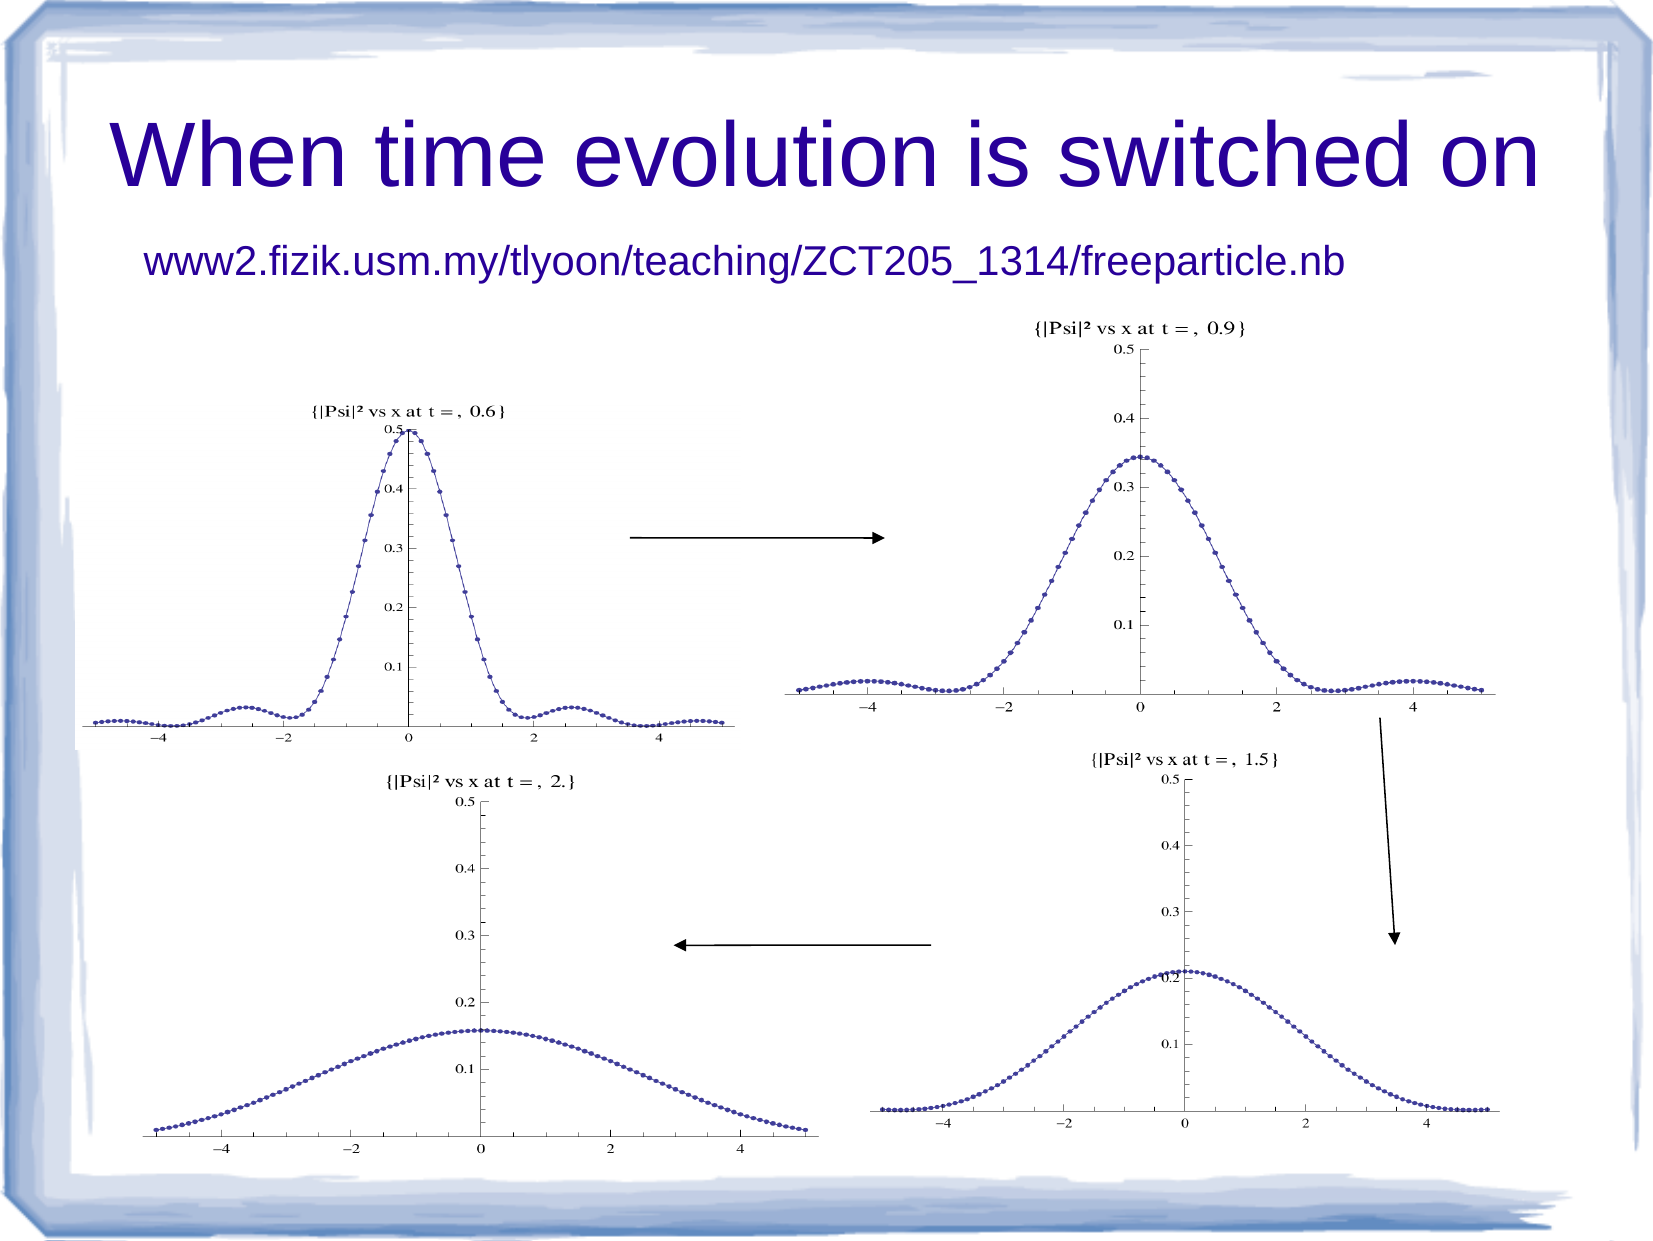

# When time evolution is switched on
www2.fizik.usm.my/tlyoon/teaching/ZCT205_1314/freeparticle.nb